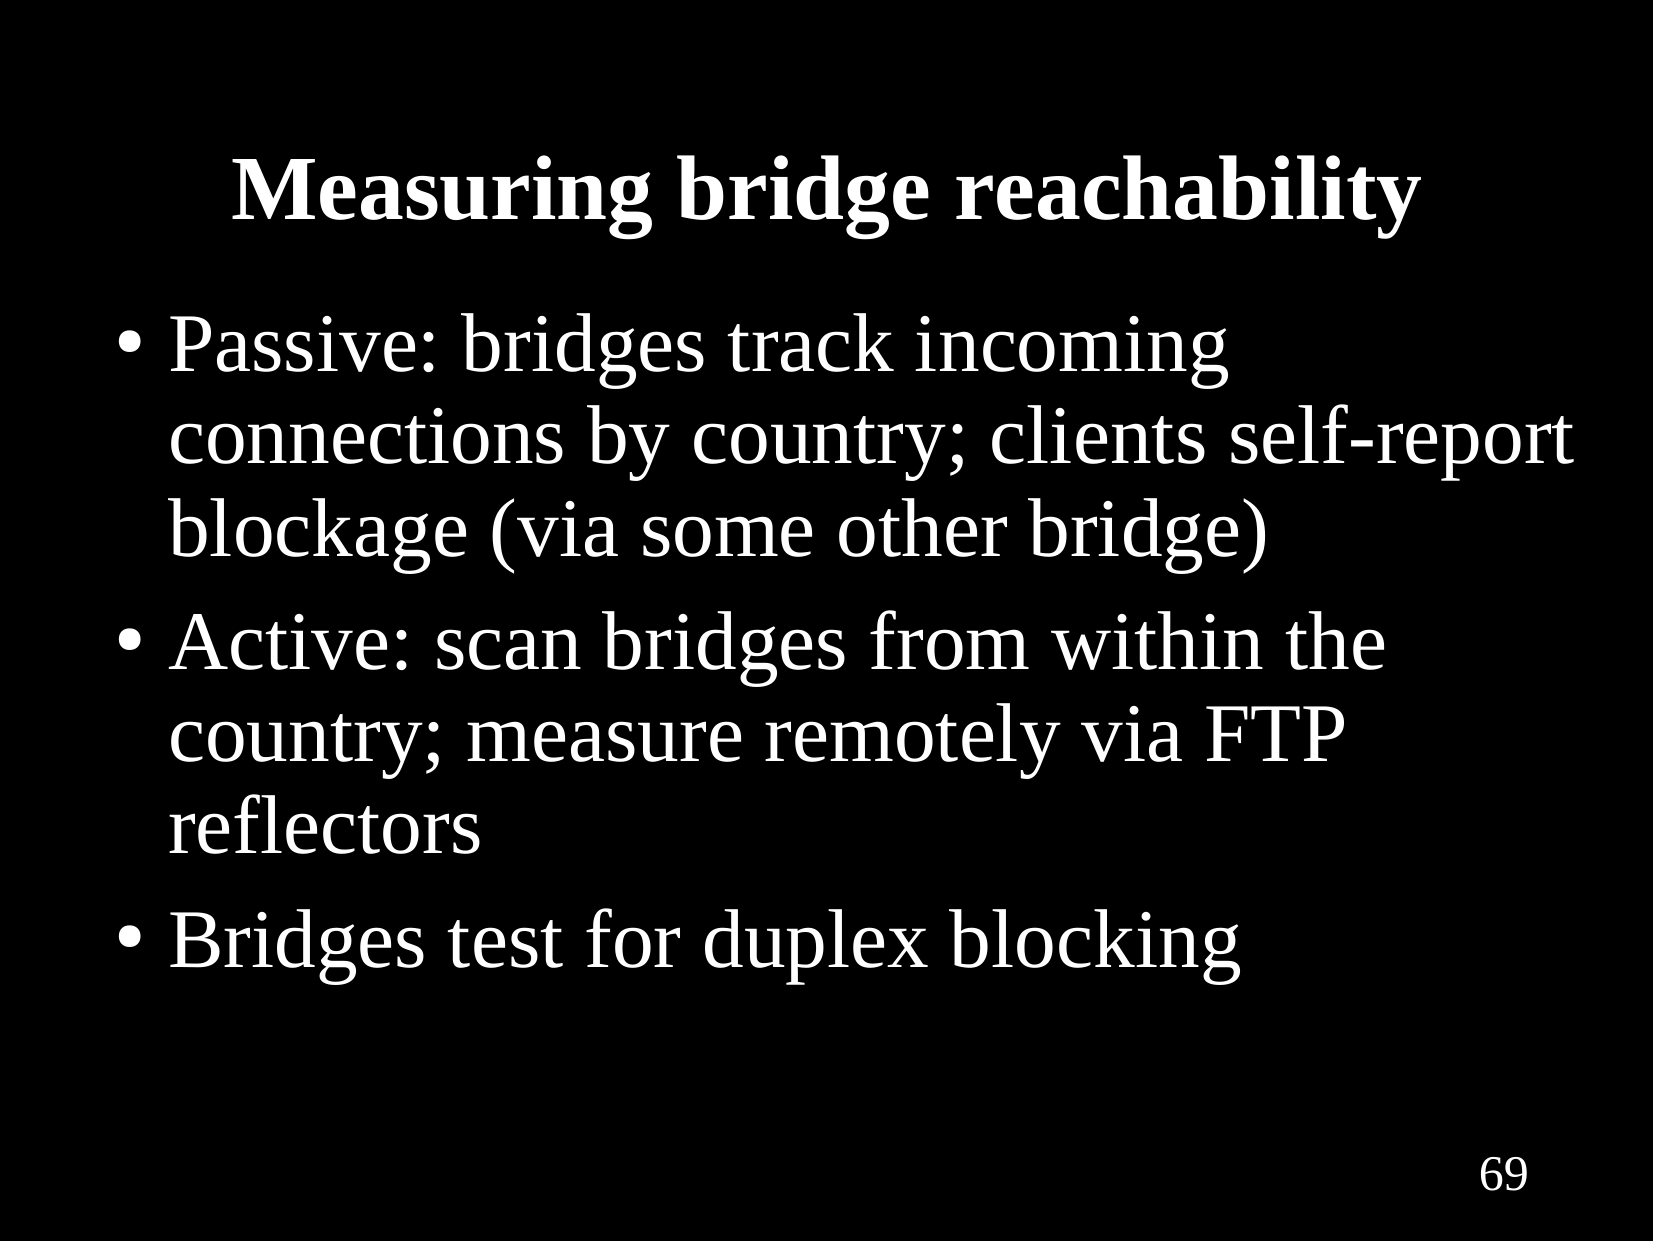

# Measuring bridge reachability
Passive: bridges track incoming connections by country; clients self-report blockage (via some other bridge)
Active: scan bridges from within the country; measure remotely via FTP reflectors
Bridges test for duplex blocking